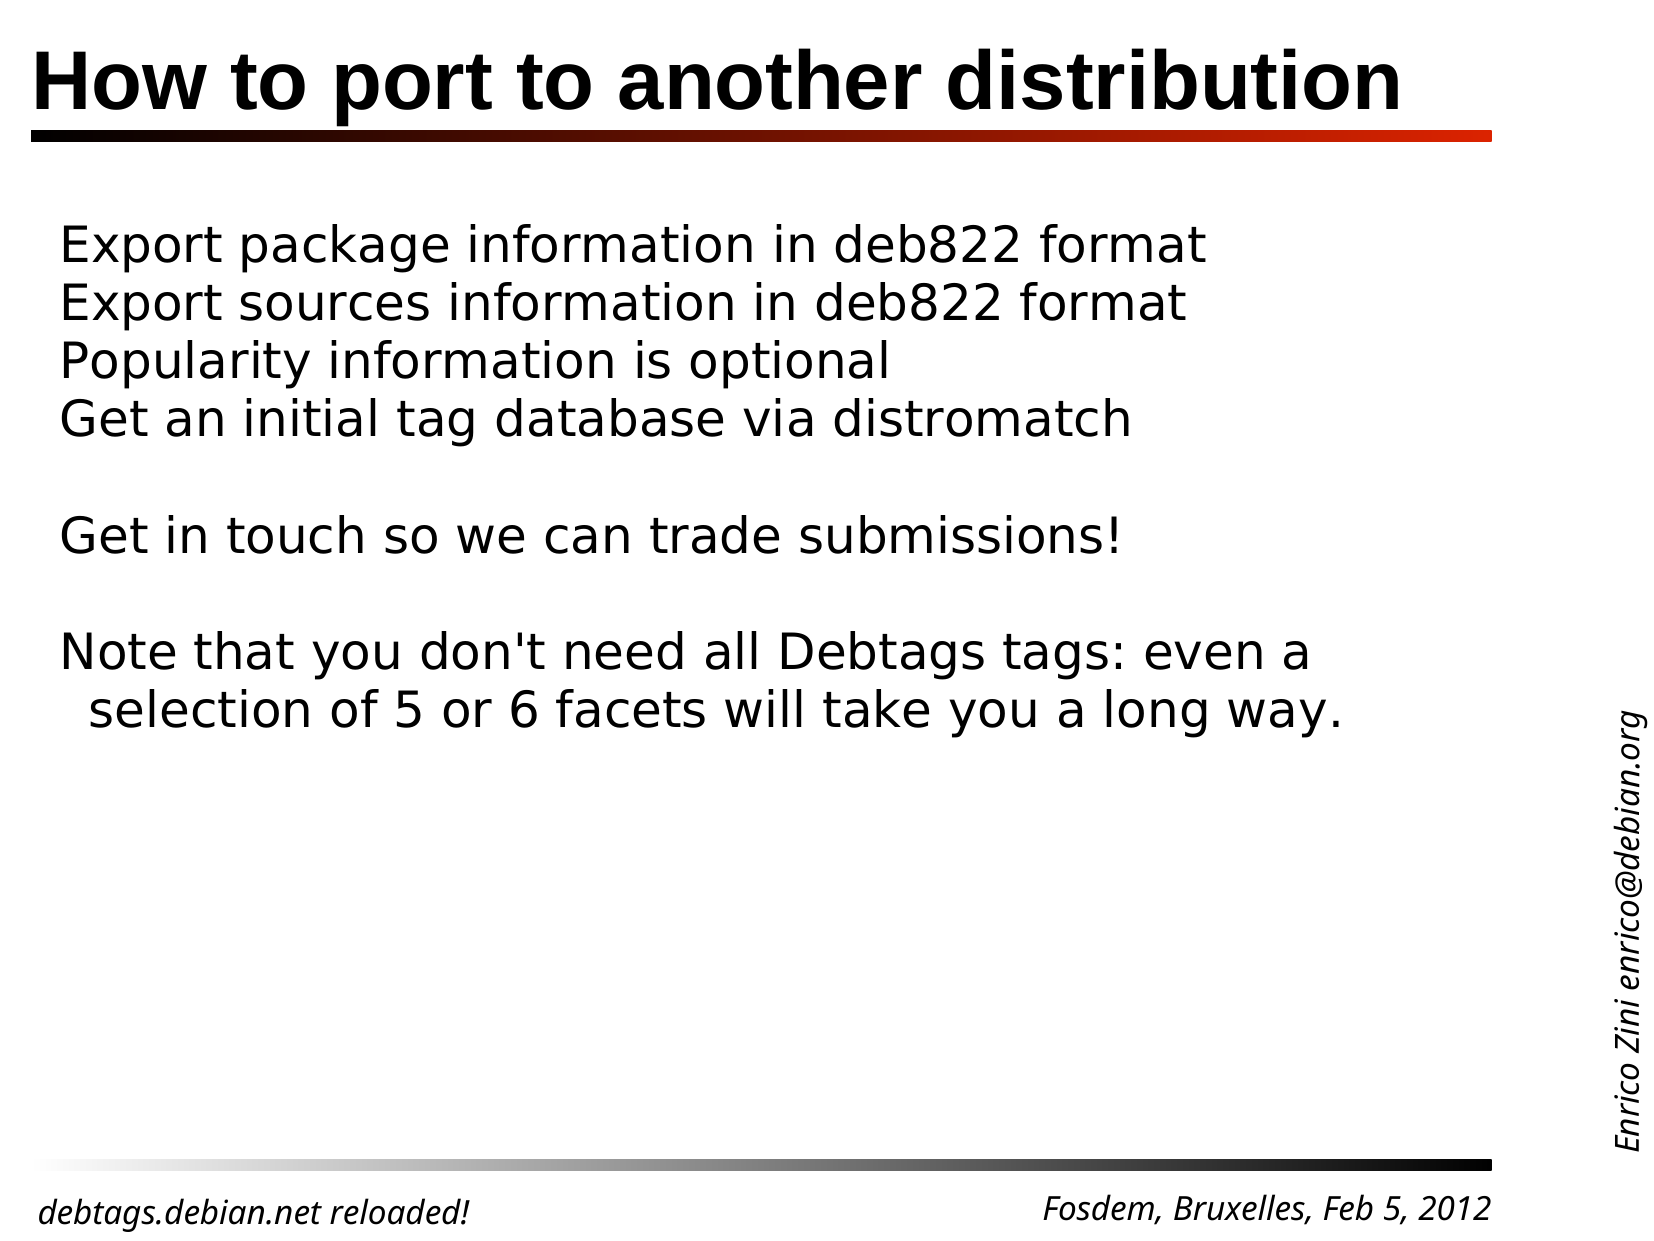

How to port to another distribution
Export package information in deb822 format
Export sources information in deb822 format
Popularity information is optional
Get an initial tag database via distromatch
Get in touch so we can trade submissions!
Note that you don't need all Debtags tags: even a selection of 5 or 6 facets will take you a long way.